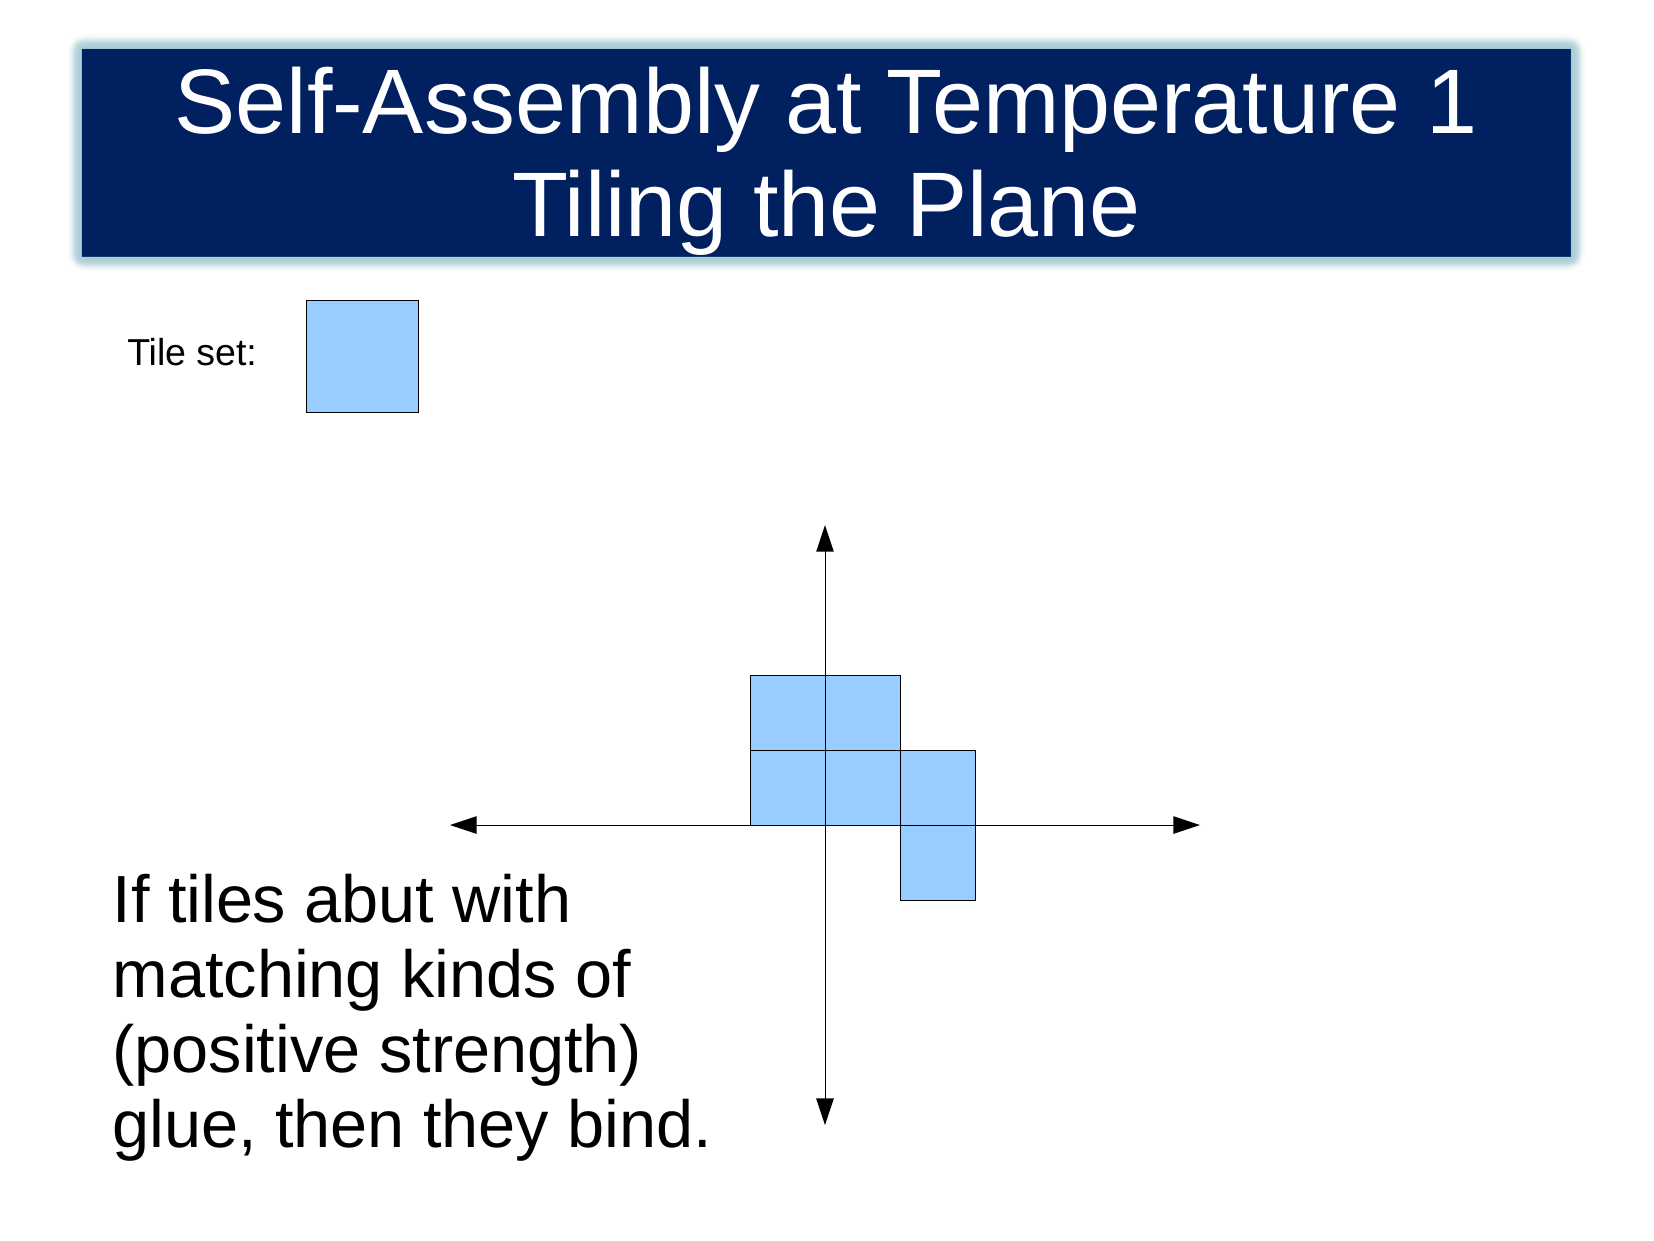

Self-Assembly at Temperature 1
Tiling the Plane
Tile set:
If tiles abut with matching kinds of (positive strength) glue, then they bind.